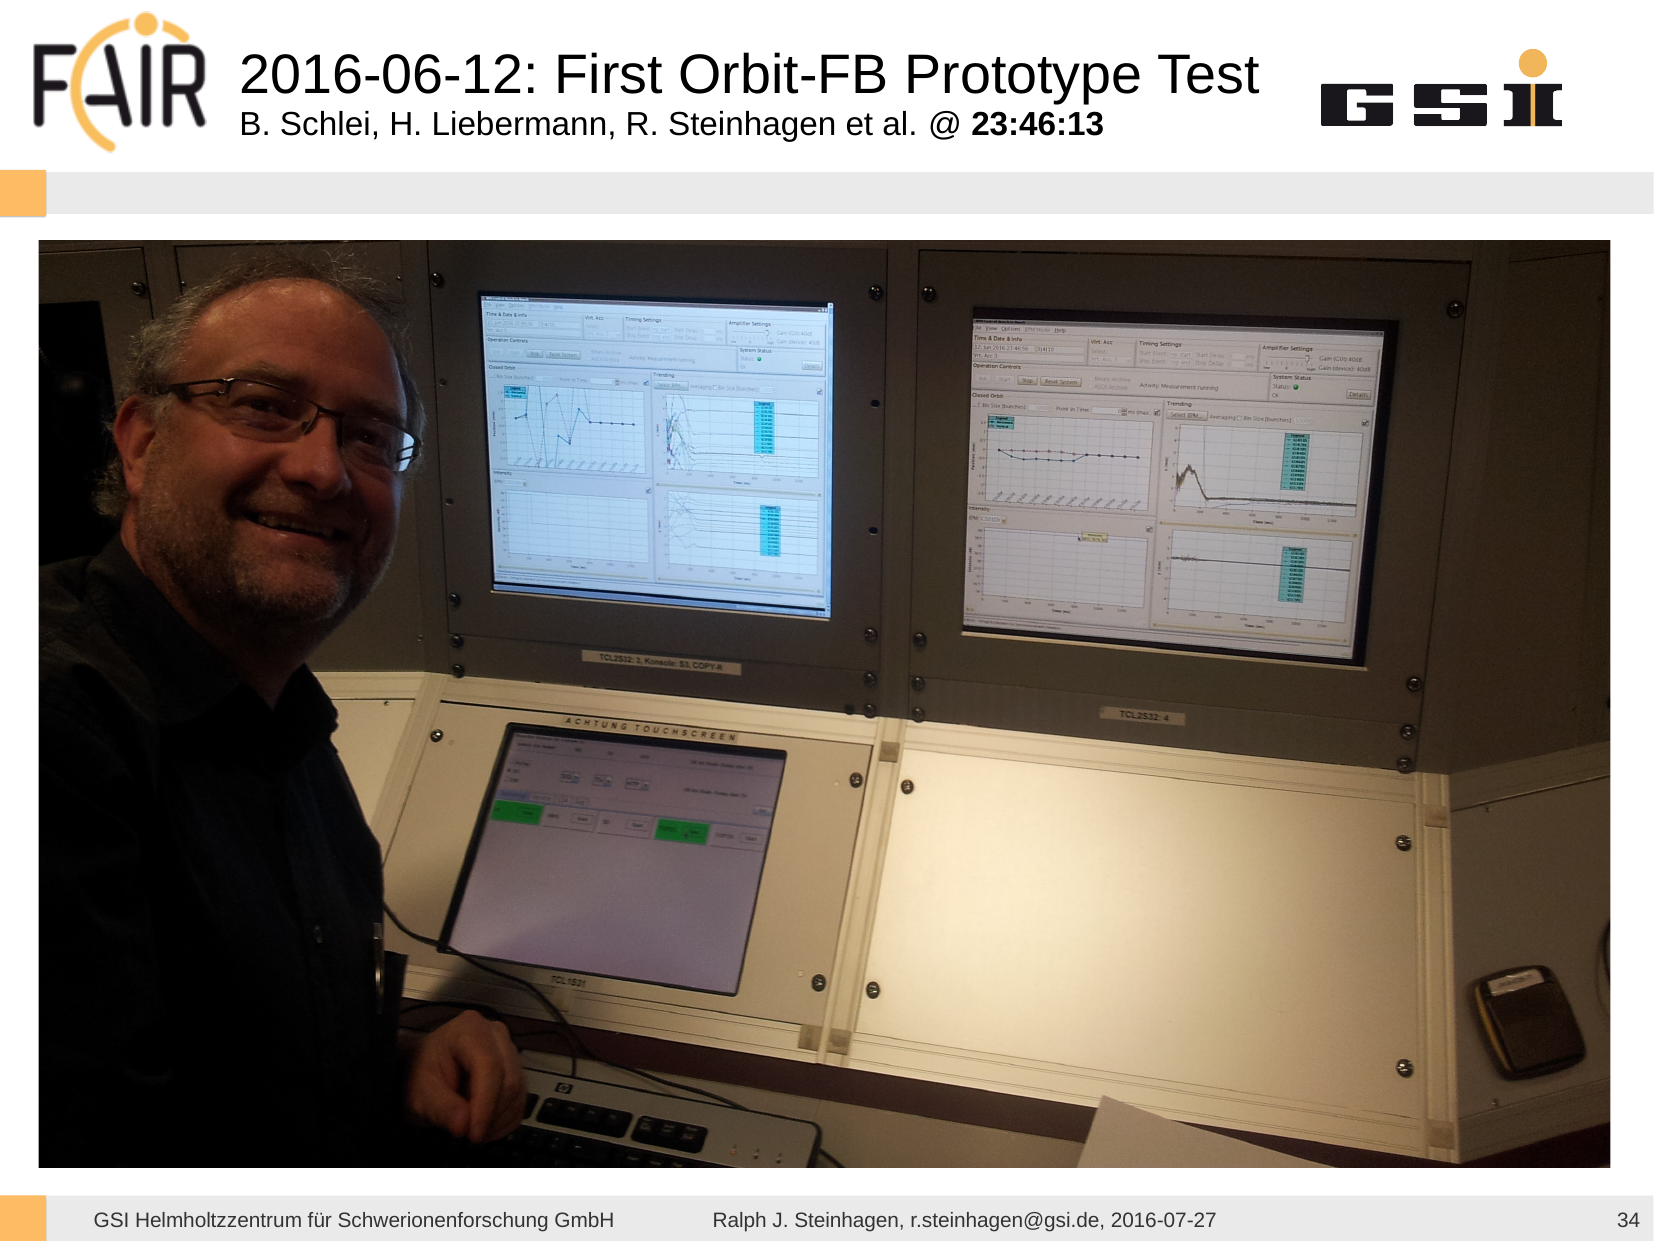

# 2016-06-12: First Orbit-FB Prototype Test B. Schlei, H. Liebermann, R. Steinhagen et al. @ 23:46:13